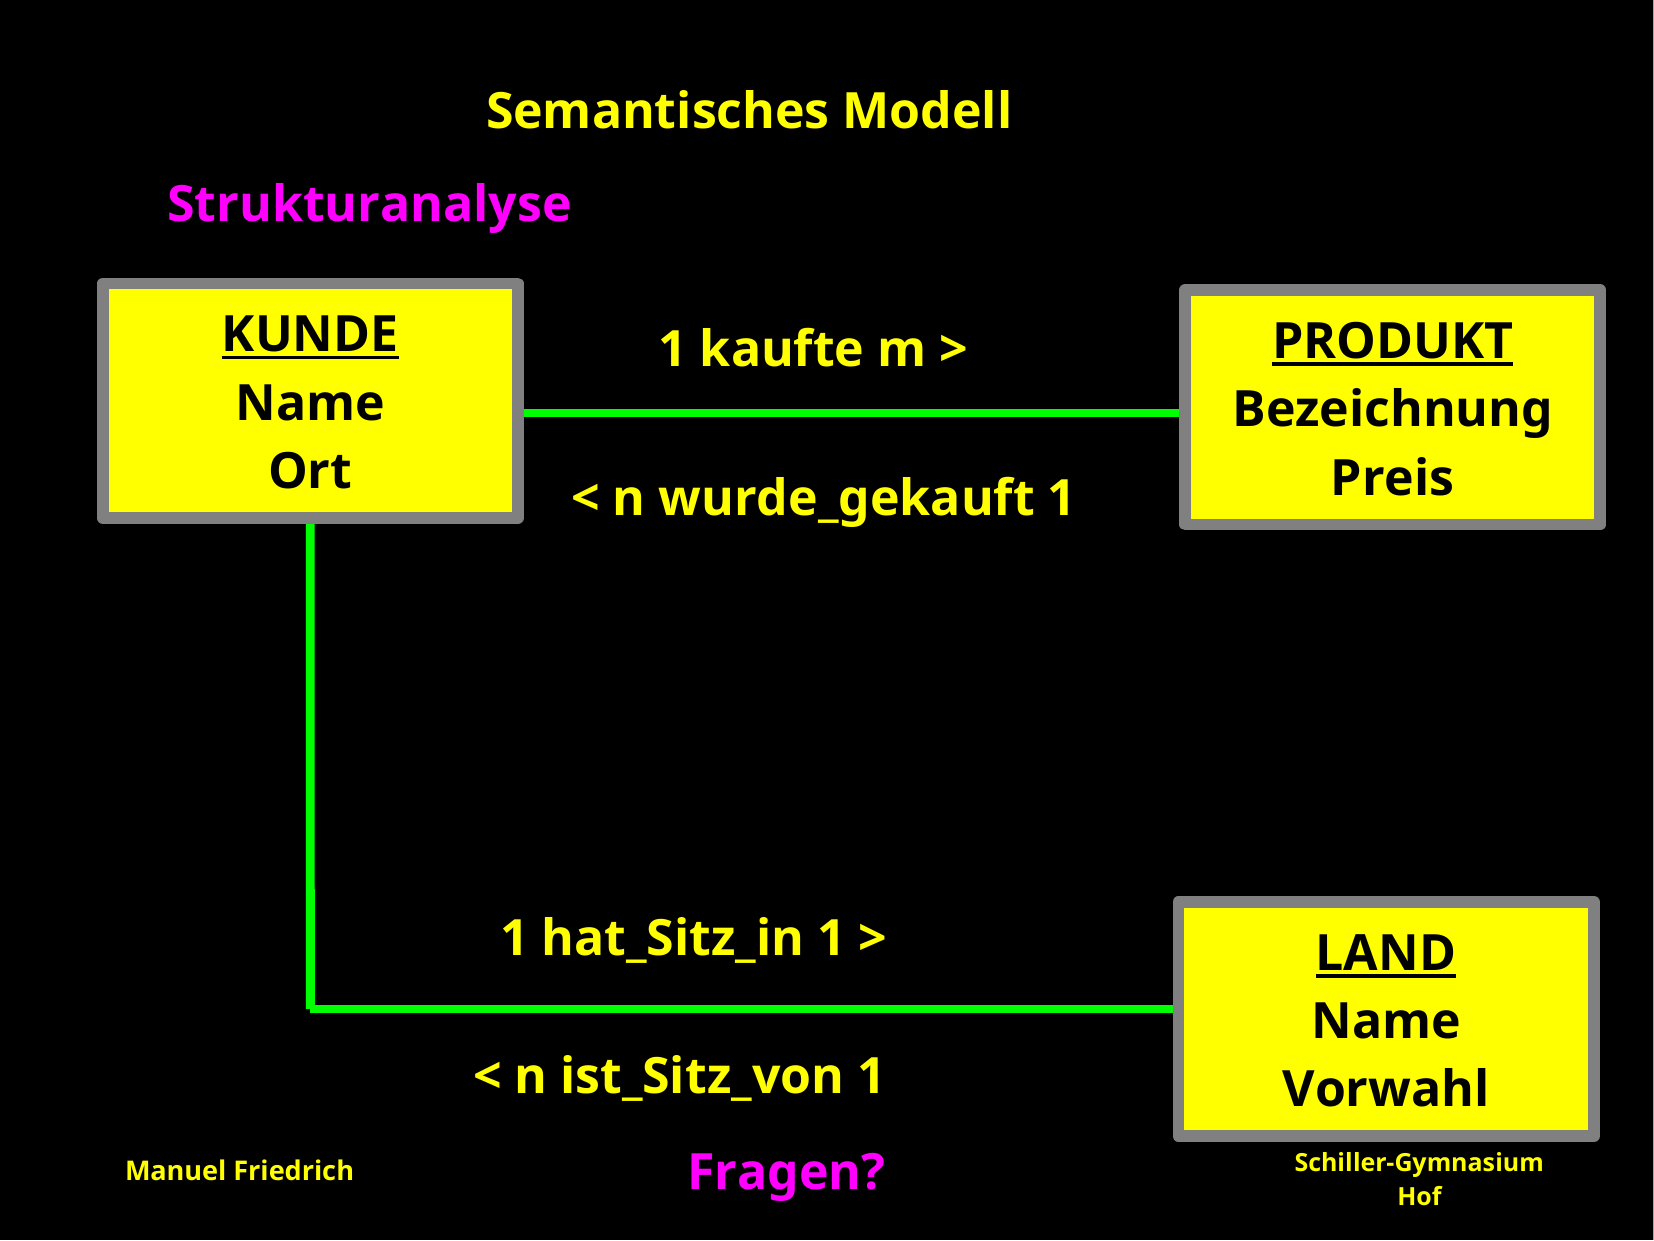

Semantisches Modell
Strukturanalyse
KUNDE
Name
Ort
PRODUKT
Bezeichnung
Preis
1 kaufte m >
< n wurde_gekauft 1
LAND
Name
Vorwahl
1 hat_Sitz_in 1 >
< n ist_Sitz_von 1
Fragen?
Schiller-Gymnasium
Hof
Manuel Friedrich